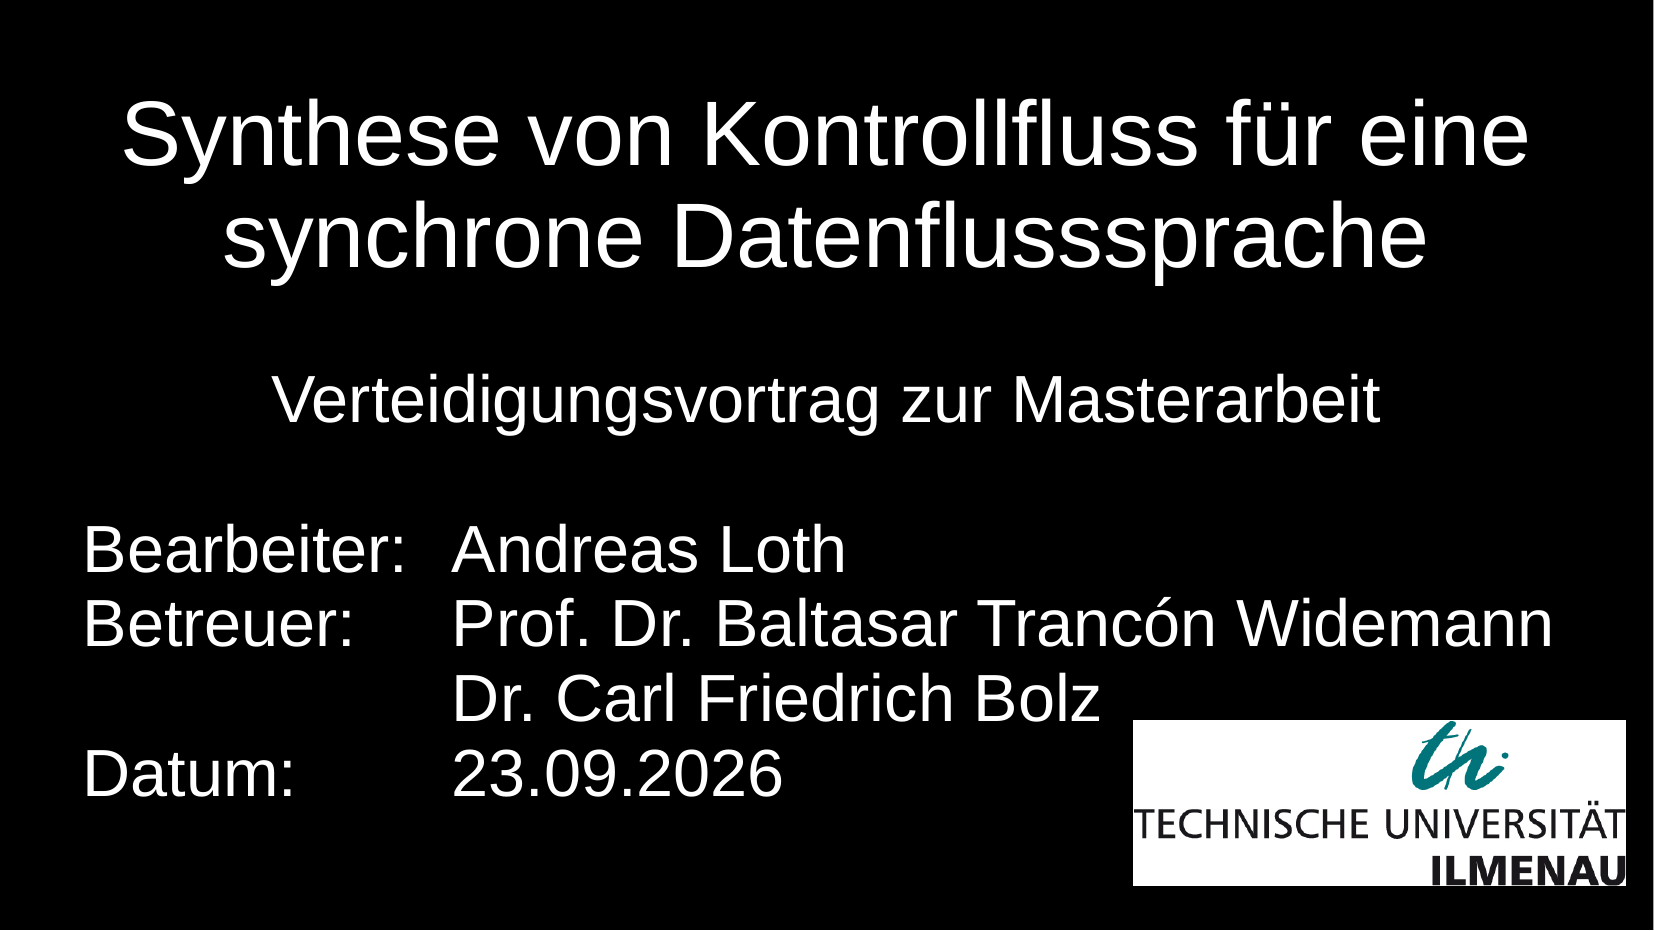

# Synthese von Kontrollfluss für eine
synchrone Datenflusssprache
Verteidigungsvortrag zur Masterarbeit
Bearbeiter:	Andreas Loth
Betreuer: 		Prof. Dr. Baltasar Trancón Widemann
					Dr. Carl Friedrich Bolz
Datum:			<date/time>